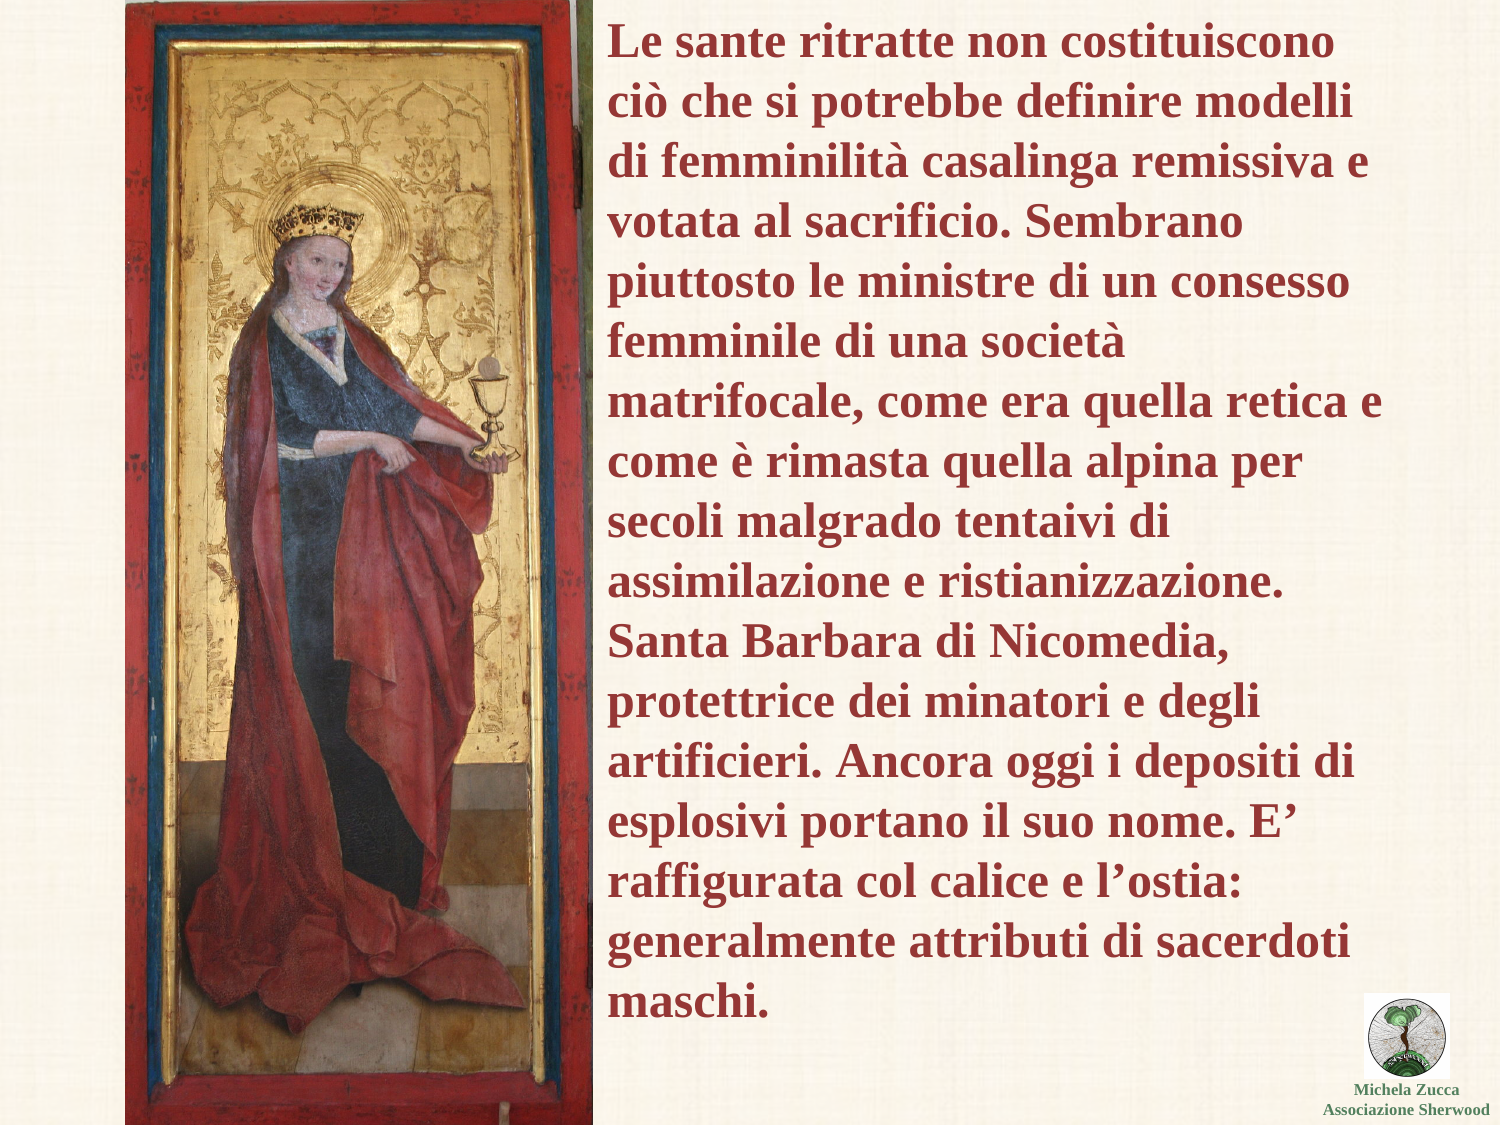

Le sante ritratte non costituiscono ciò che si potrebbe definire modelli di femminilità casalinga remissiva e votata al sacrificio. Sembrano piuttosto le ministre di un consesso femminile di una società matrifocale, come era quella retica e come è rimasta quella alpina per secoli malgrado tentaivi di assimilazione e ristianizzazione.
Santa Barbara di Nicomedia, protettrice dei minatori e degli artificieri. Ancora oggi i depositi di esplosivi portano il suo nome. E’ raffigurata col calice e l’ostia: generalmente attributi di sacerdoti maschi.
Michela Zucca
Associazione Sherwood